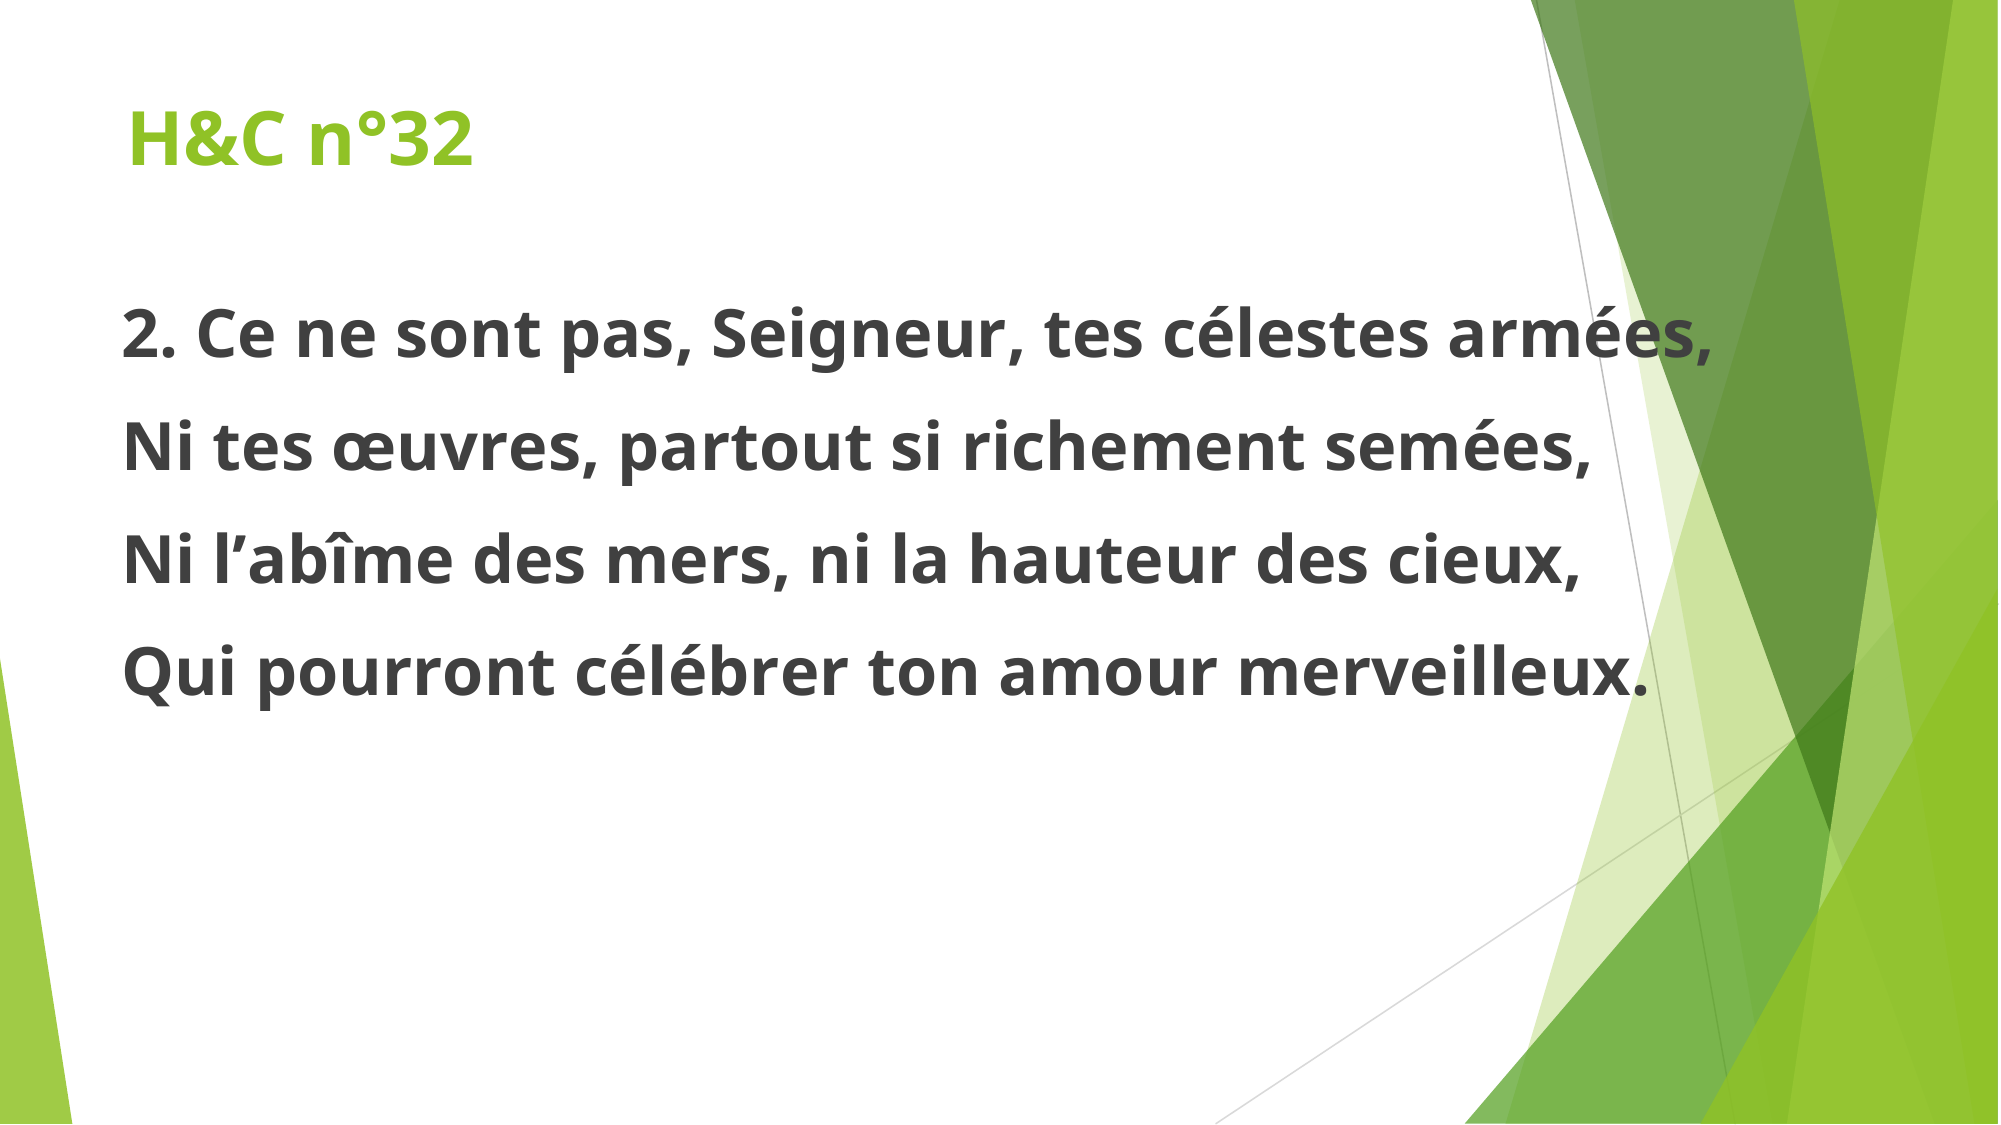

H&C n°32
2. Ce ne sont pas, Seigneur, tes célestes armées,
Ni tes œuvres, partout si richement semées,
Ni l’abîme des mers, ni la hauteur des cieux,
Qui pourront célébrer ton amour merveilleux.